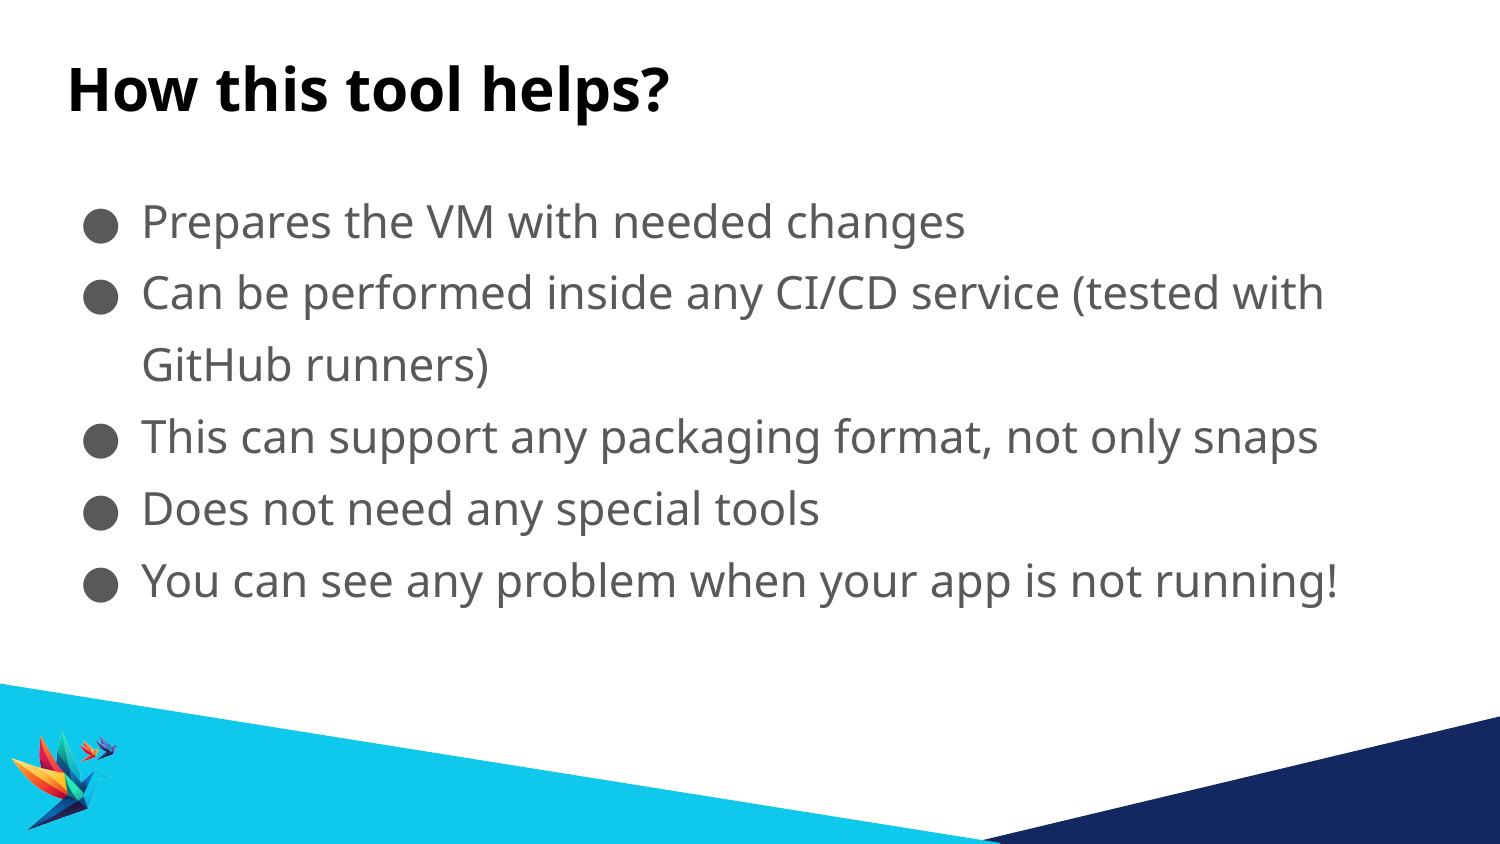

# How this tool helps?
Prepares the VM with needed changes
Can be performed inside any CI/CD service (tested with GitHub runners)
This can support any packaging format, not only snaps
Does not need any special tools
You can see any problem when your app is not running!